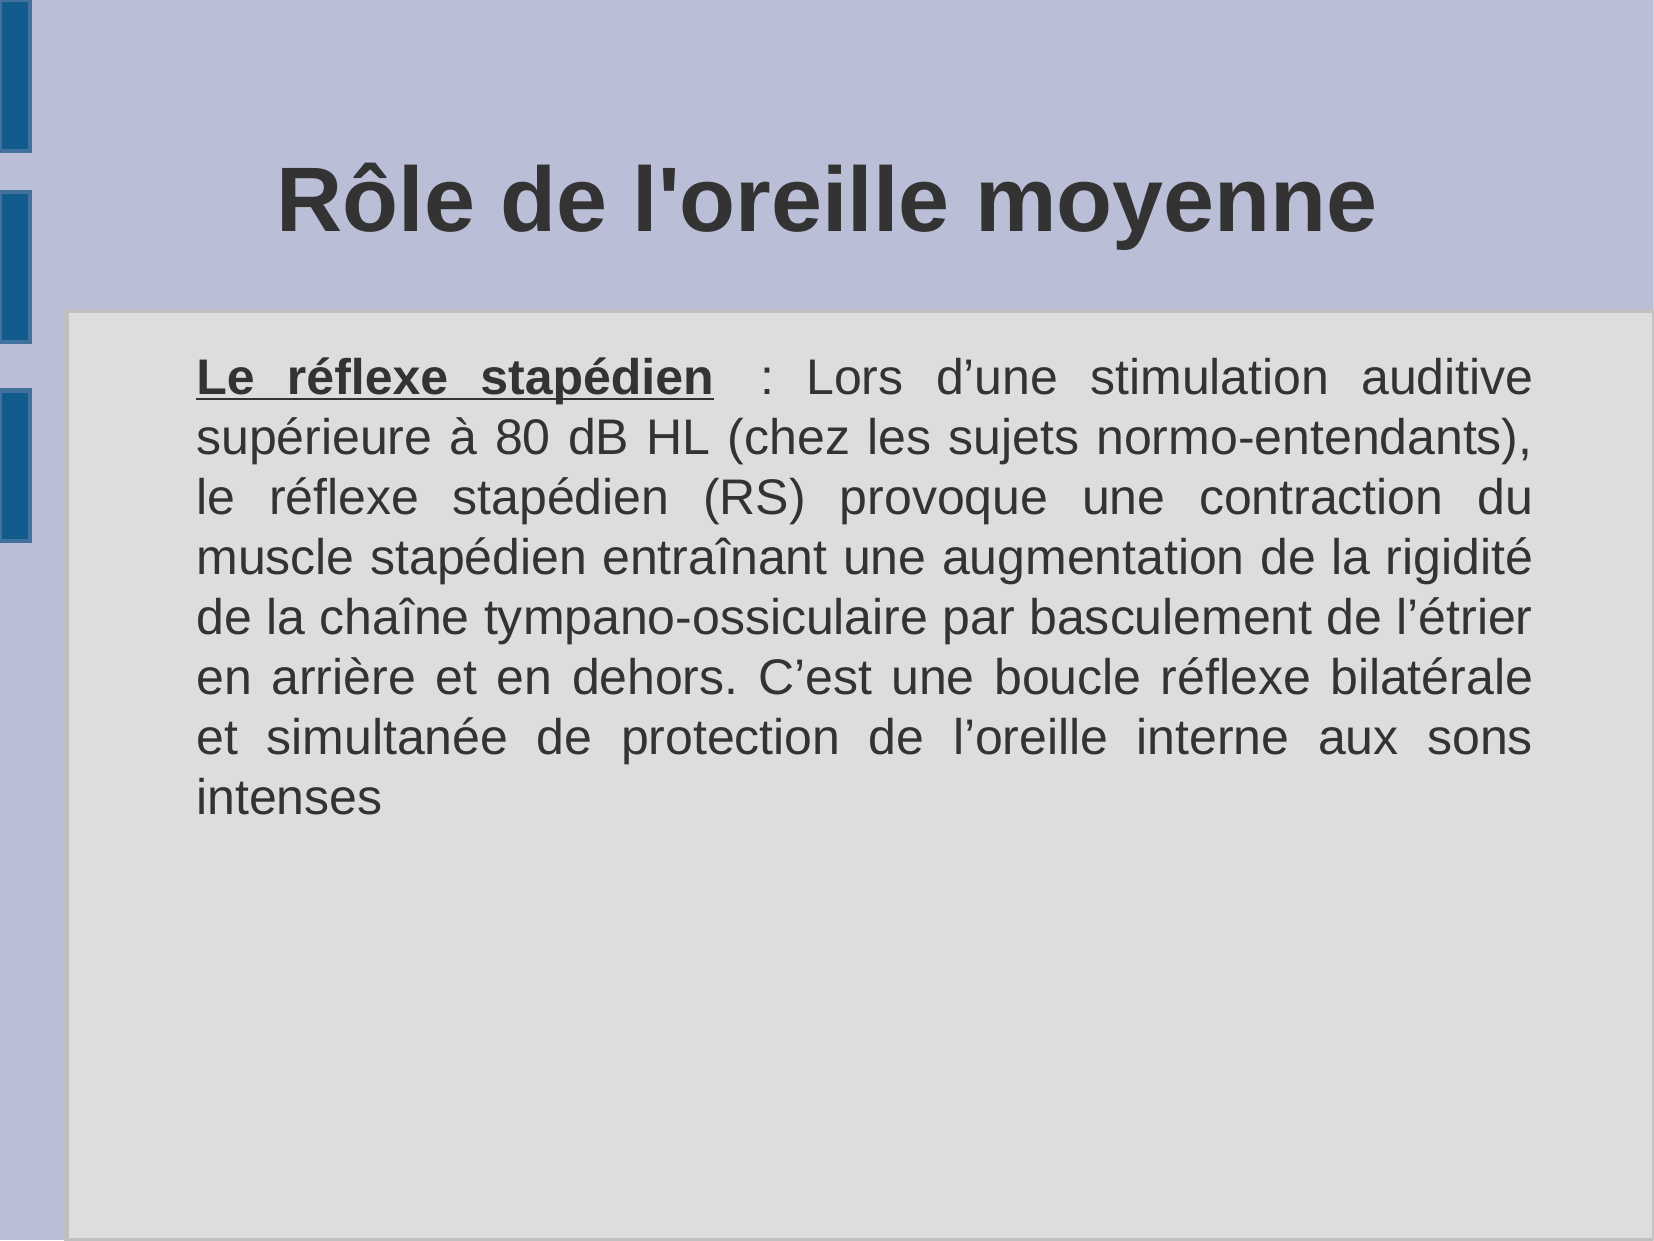

# Rôle de l'oreille moyenne
Le réflexe stapédien  : Lors d’une stimulation auditive supérieure à 80 dB HL (chez les sujets normo-entendants), le réflexe stapédien (RS) provoque une contraction du muscle stapédien entraînant une augmentation de la rigidité de la chaîne tympano-ossiculaire par basculement de l’étrier en arrière et en dehors. C’est une boucle réflexe bilatérale et simultanée de protection de l’oreille interne aux sons intenses